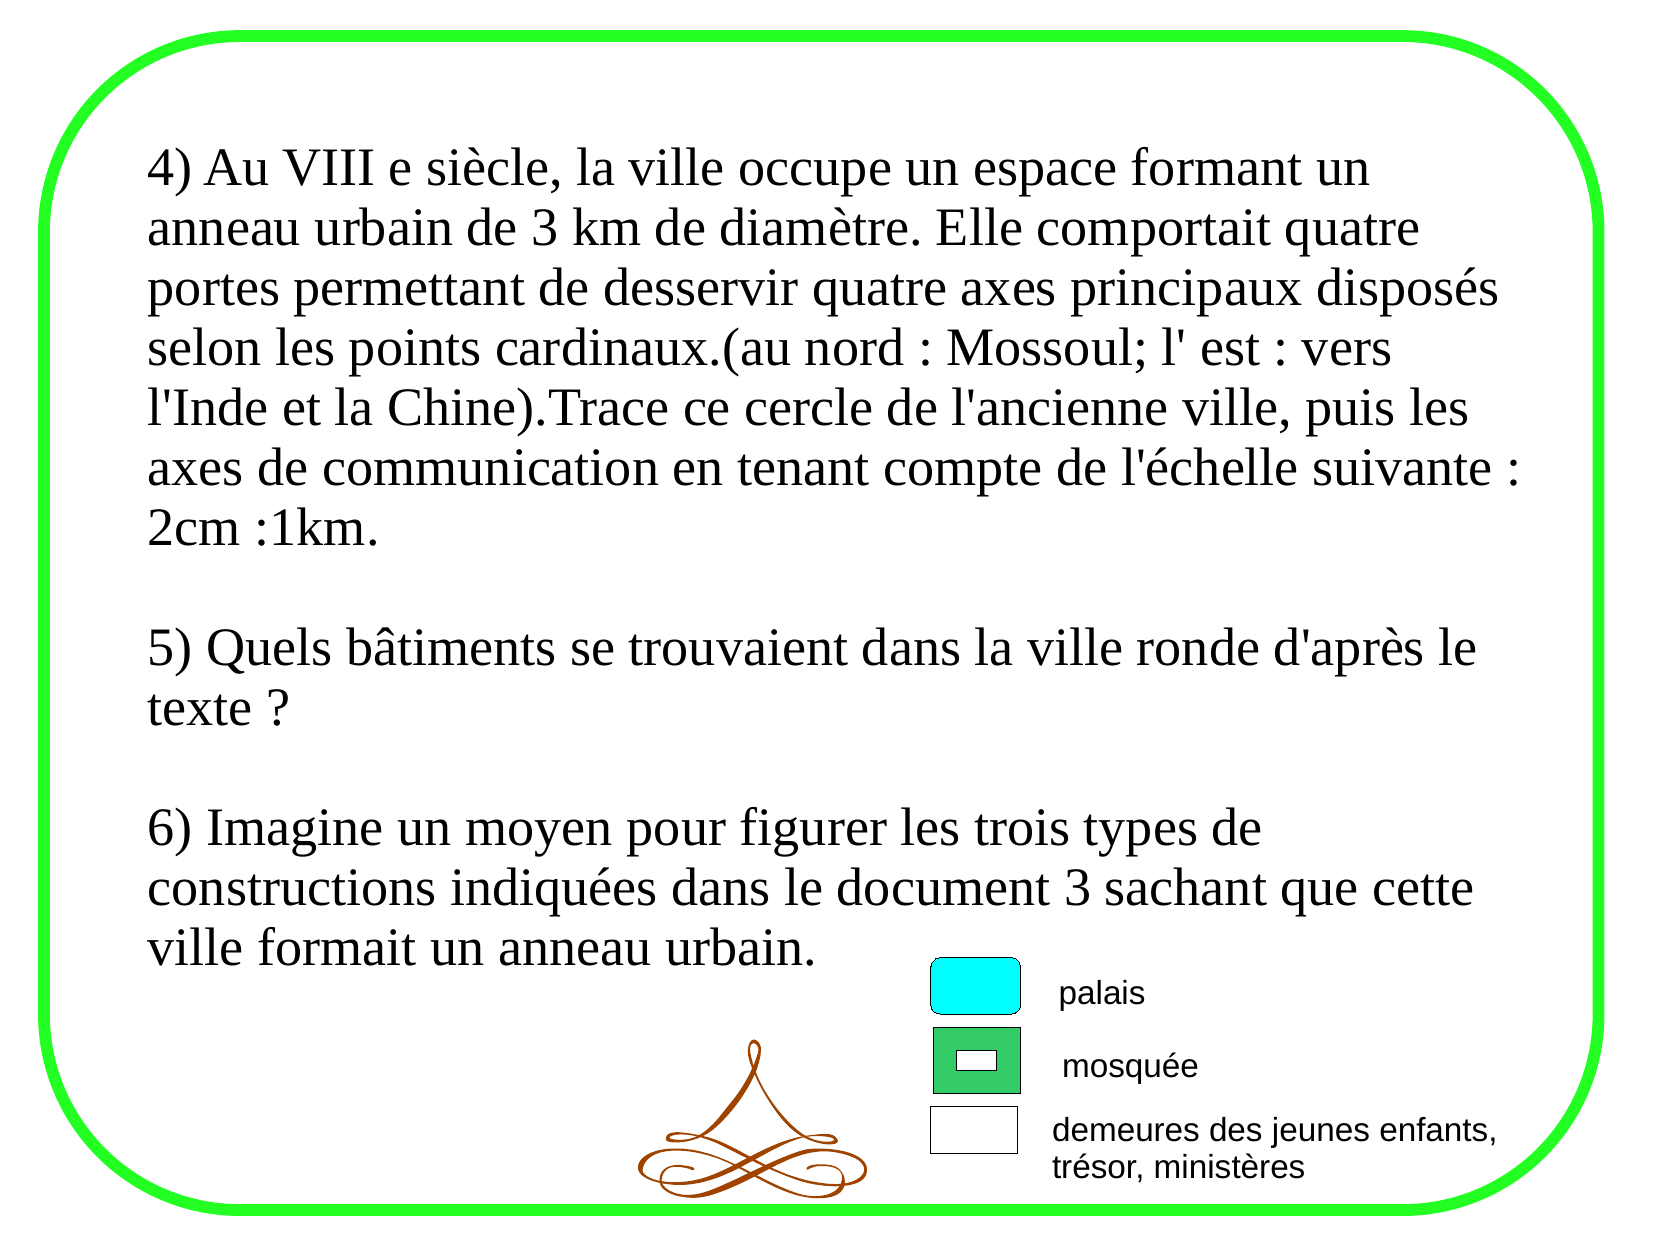

4) Au VIII e siècle, la ville occupe un espace formant un anneau urbain de 3 km de diamètre. Elle comportait quatre portes permettant de desservir quatre axes principaux disposés selon les points cardinaux.(au nord : Mossoul; l' est : vers l'Inde et la Chine).Trace ce cercle de l'ancienne ville, puis les axes de communication en tenant compte de l'échelle suivante : 2cm :1km.
5) Quels bâtiments se trouvaient dans la ville ronde d'après le texte ?
6) Imagine un moyen pour figurer les trois types de constructions indiquées dans le document 3 sachant que cette ville formait un anneau urbain.
palais
mosquée
demeures des jeunes enfants, trésor, ministères